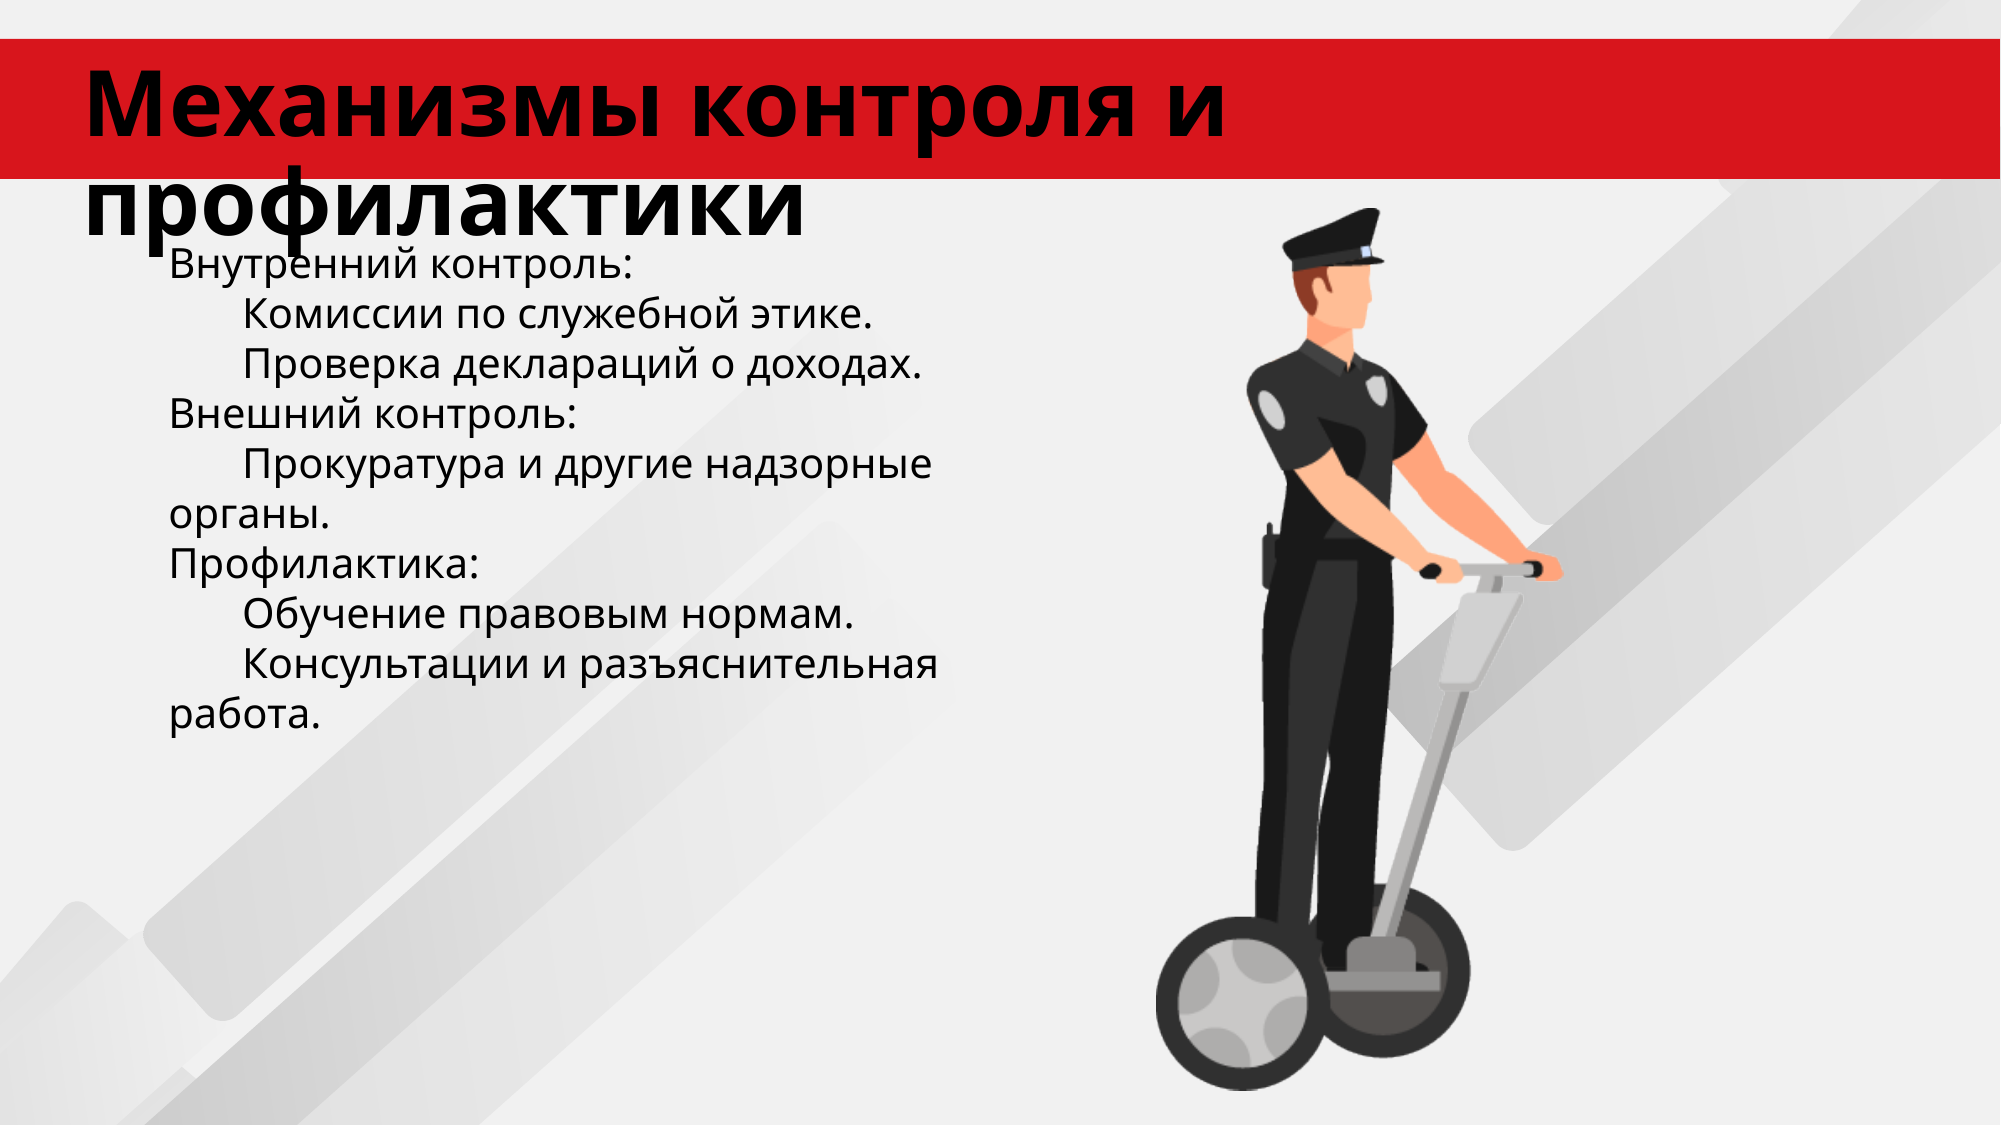

Механизмы контроля и профилактики
Внутренний контроль:
	Комиссии по служебной этике.
	Проверка деклараций о доходах.
Внешний контроль:
	Прокуратура и другие надзорные органы.
Профилактика:
	Обучение правовым нормам.
	Консультации и разъяснительная работа.